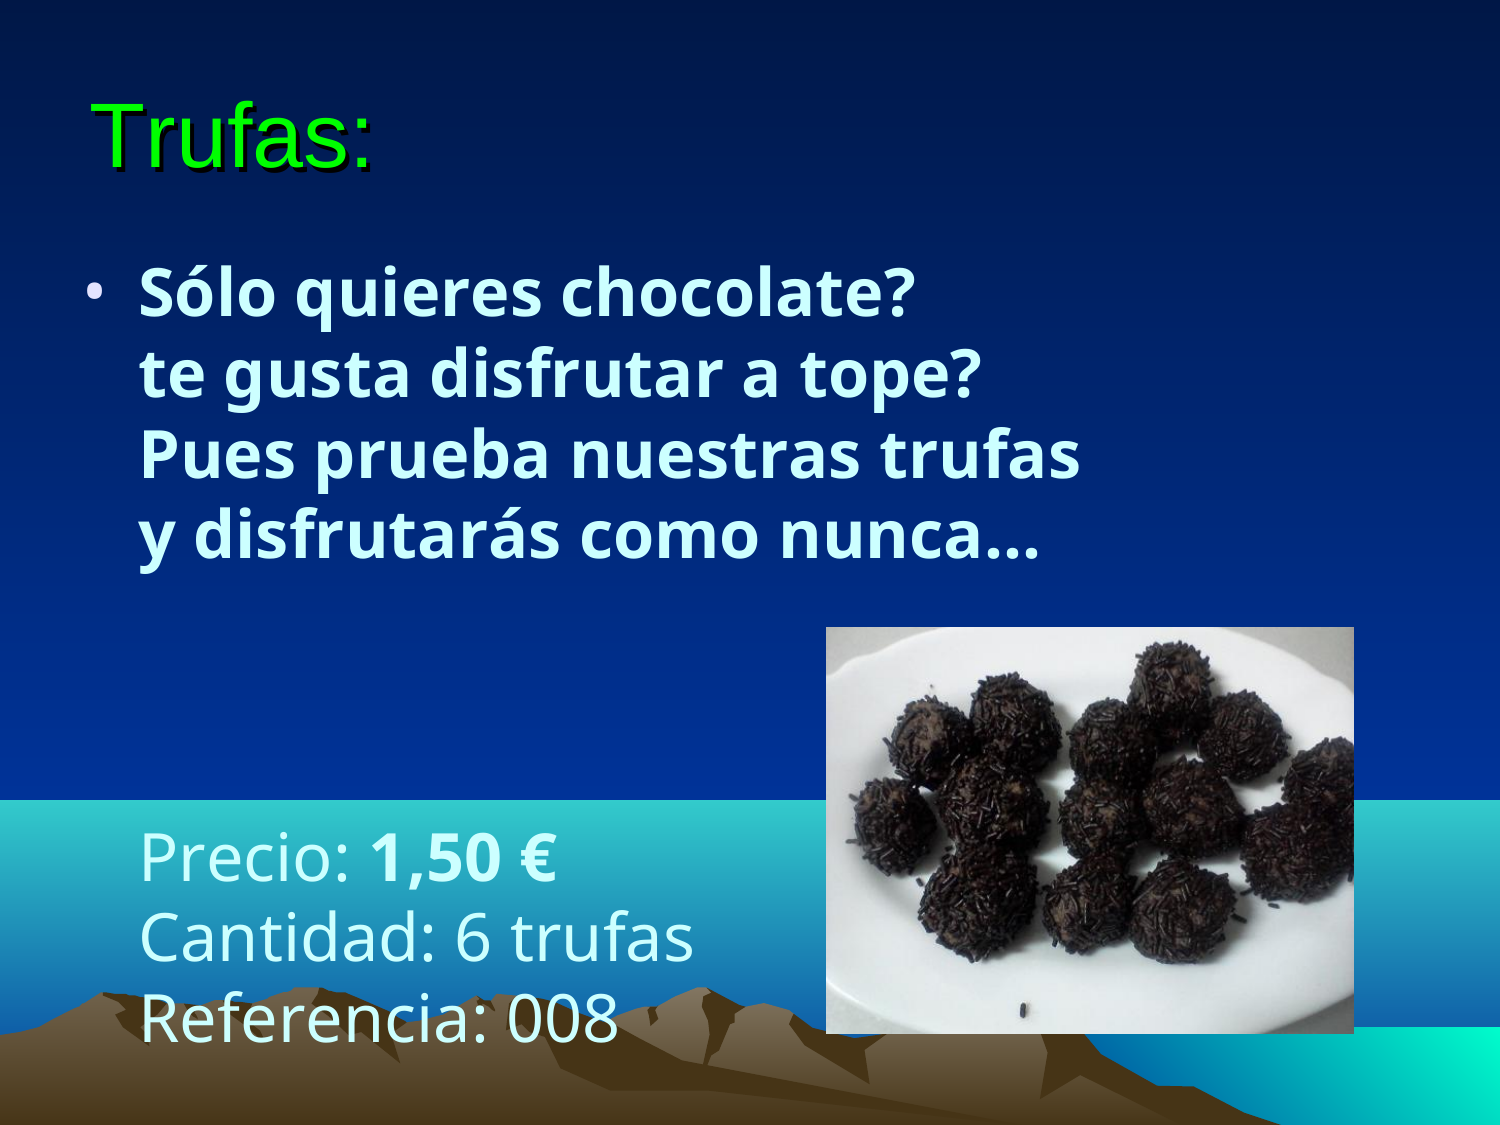

# Trufas:
Sólo quieres chocolate?
	te gusta disfrutar a tope?
	Pues prueba nuestras trufas
	y disfrutarás como nunca…
	Precio: 1,50 €
	Cantidad: 6 trufas
	Referencia: 008